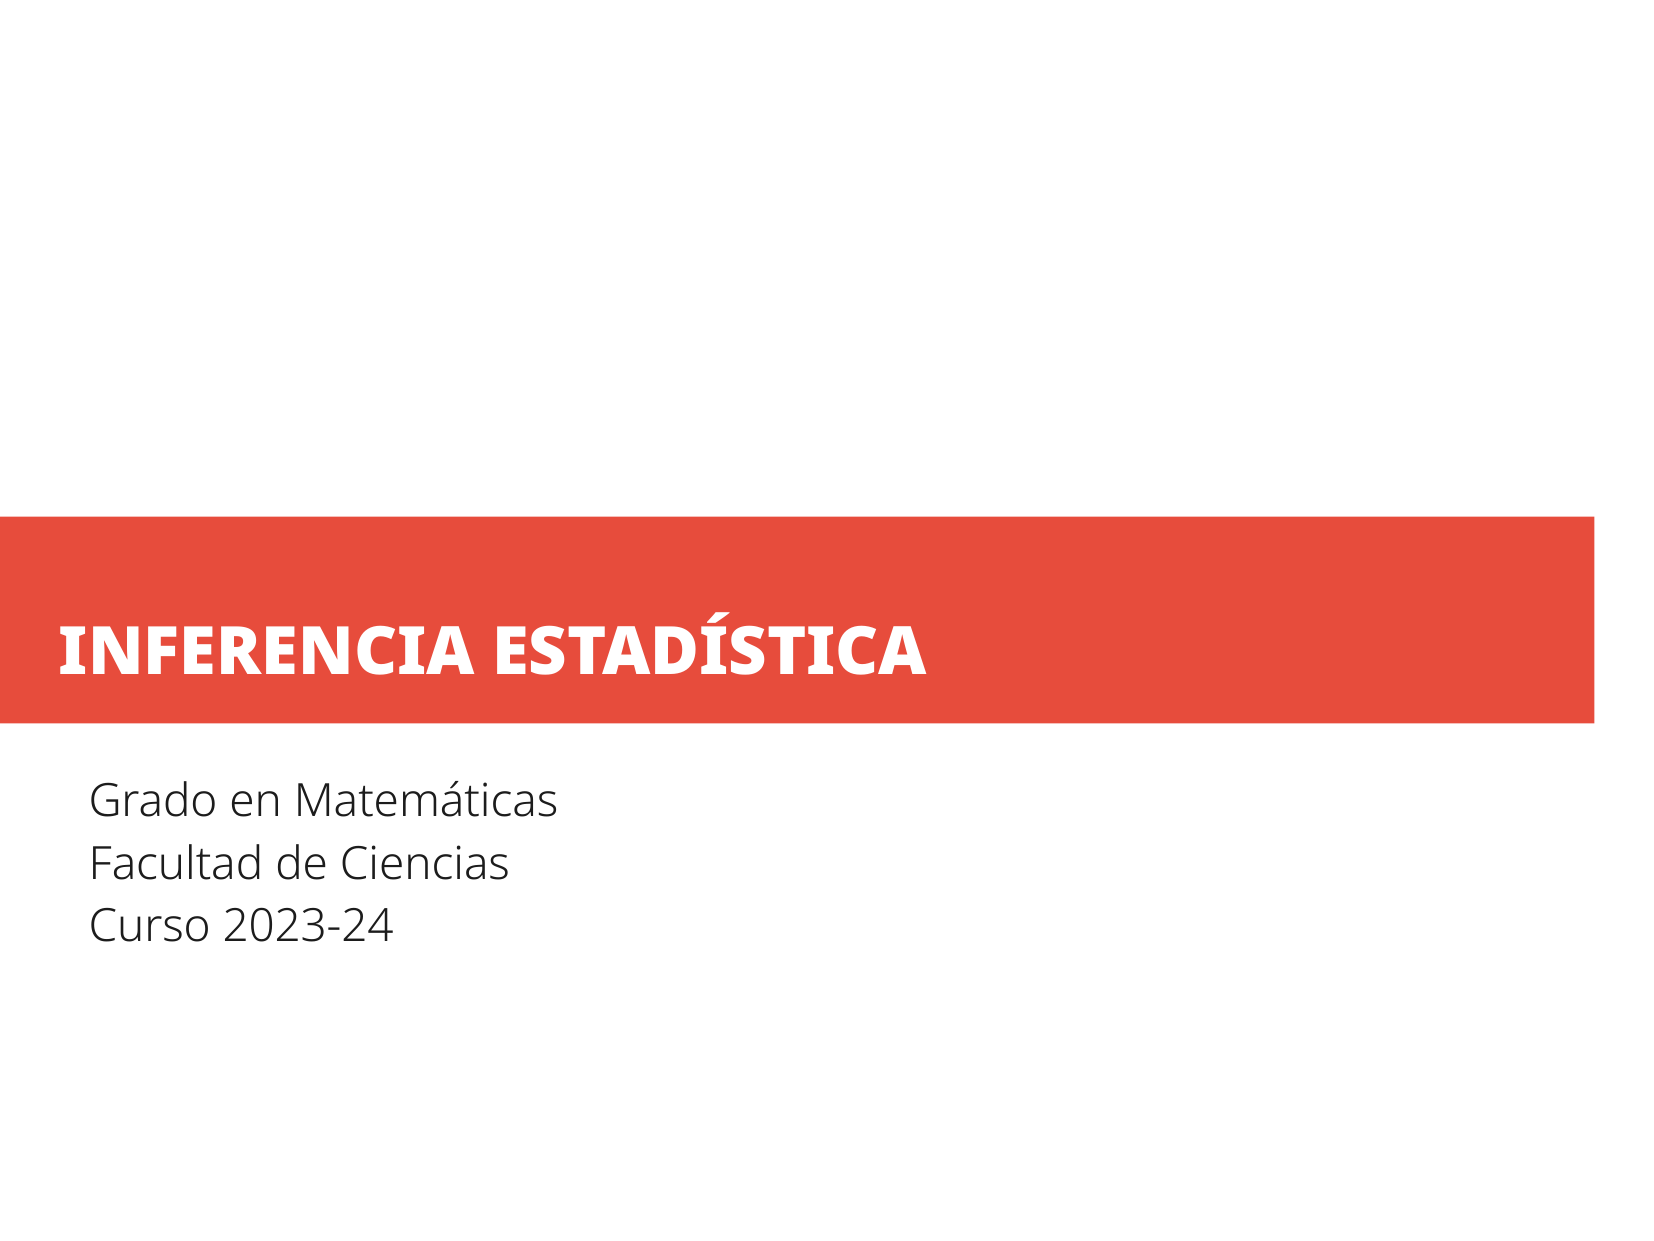

# INFERENCIA ESTADÍSTICA
Grado en Matemáticas
Facultad de Ciencias
Curso 2023-24